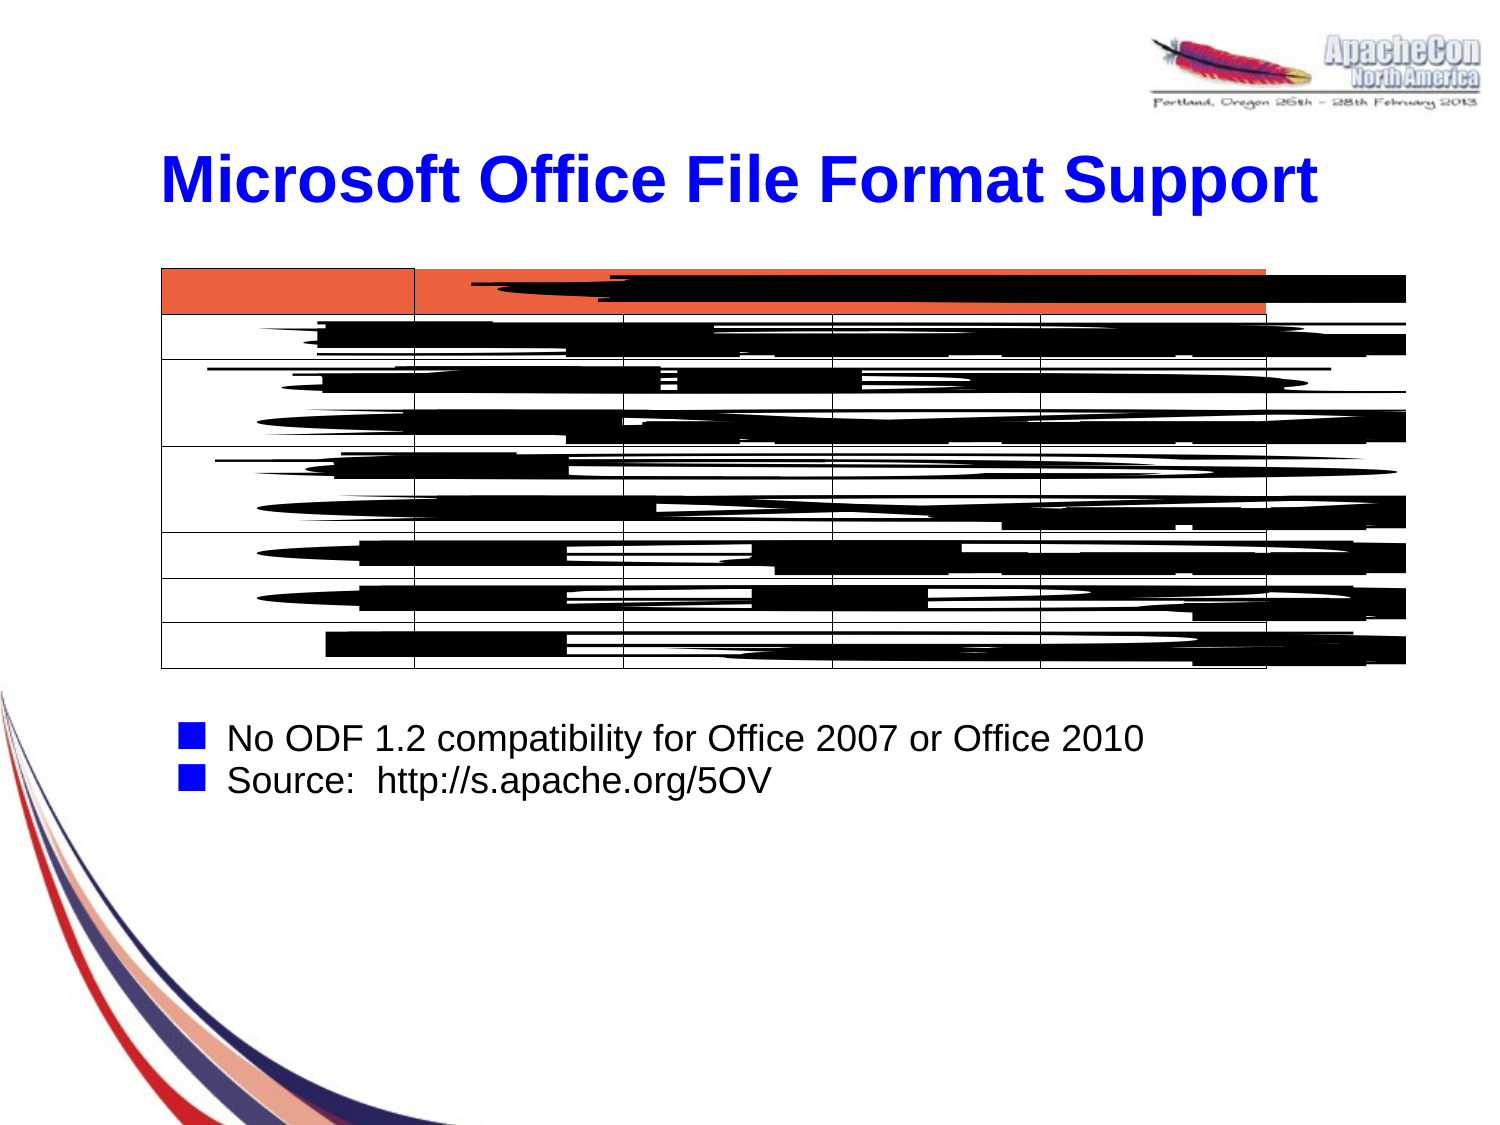

# Microsoft Office File Format Support
 No ODF 1.2 compatibility for Office 2007 or Office 2010
 Source: http://s.apache.org/5OV